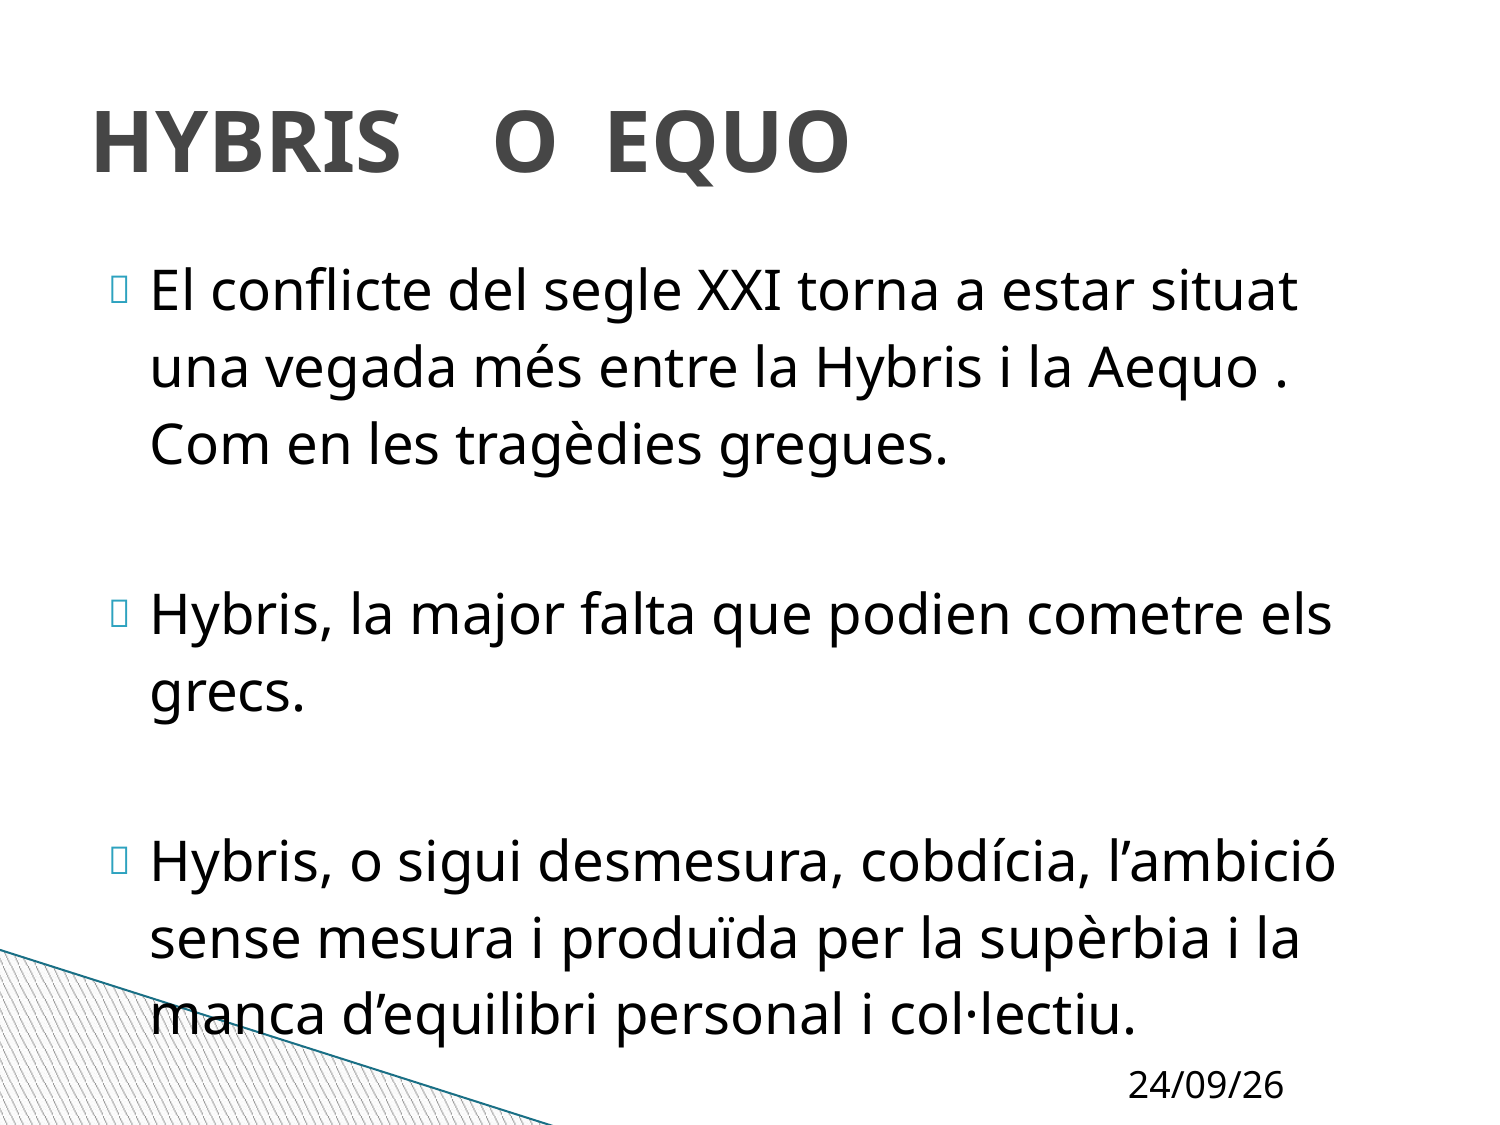

HYBRIS O EQUO
# El conflicte del segle XXI torna a estar situat una vegada més entre la Hybris i la Aequo . Com en les tragèdies gregues.
Hybris, la major falta que podien cometre els grecs.
Hybris, o sigui desmesura, cobdícia, l’ambició sense mesura i produïda per la supèrbia i la manca d’equilibri personal i col·lectiu.
Sens dubte la Hybris torna a estar en els orígens de la crisi, en la seva causa última.